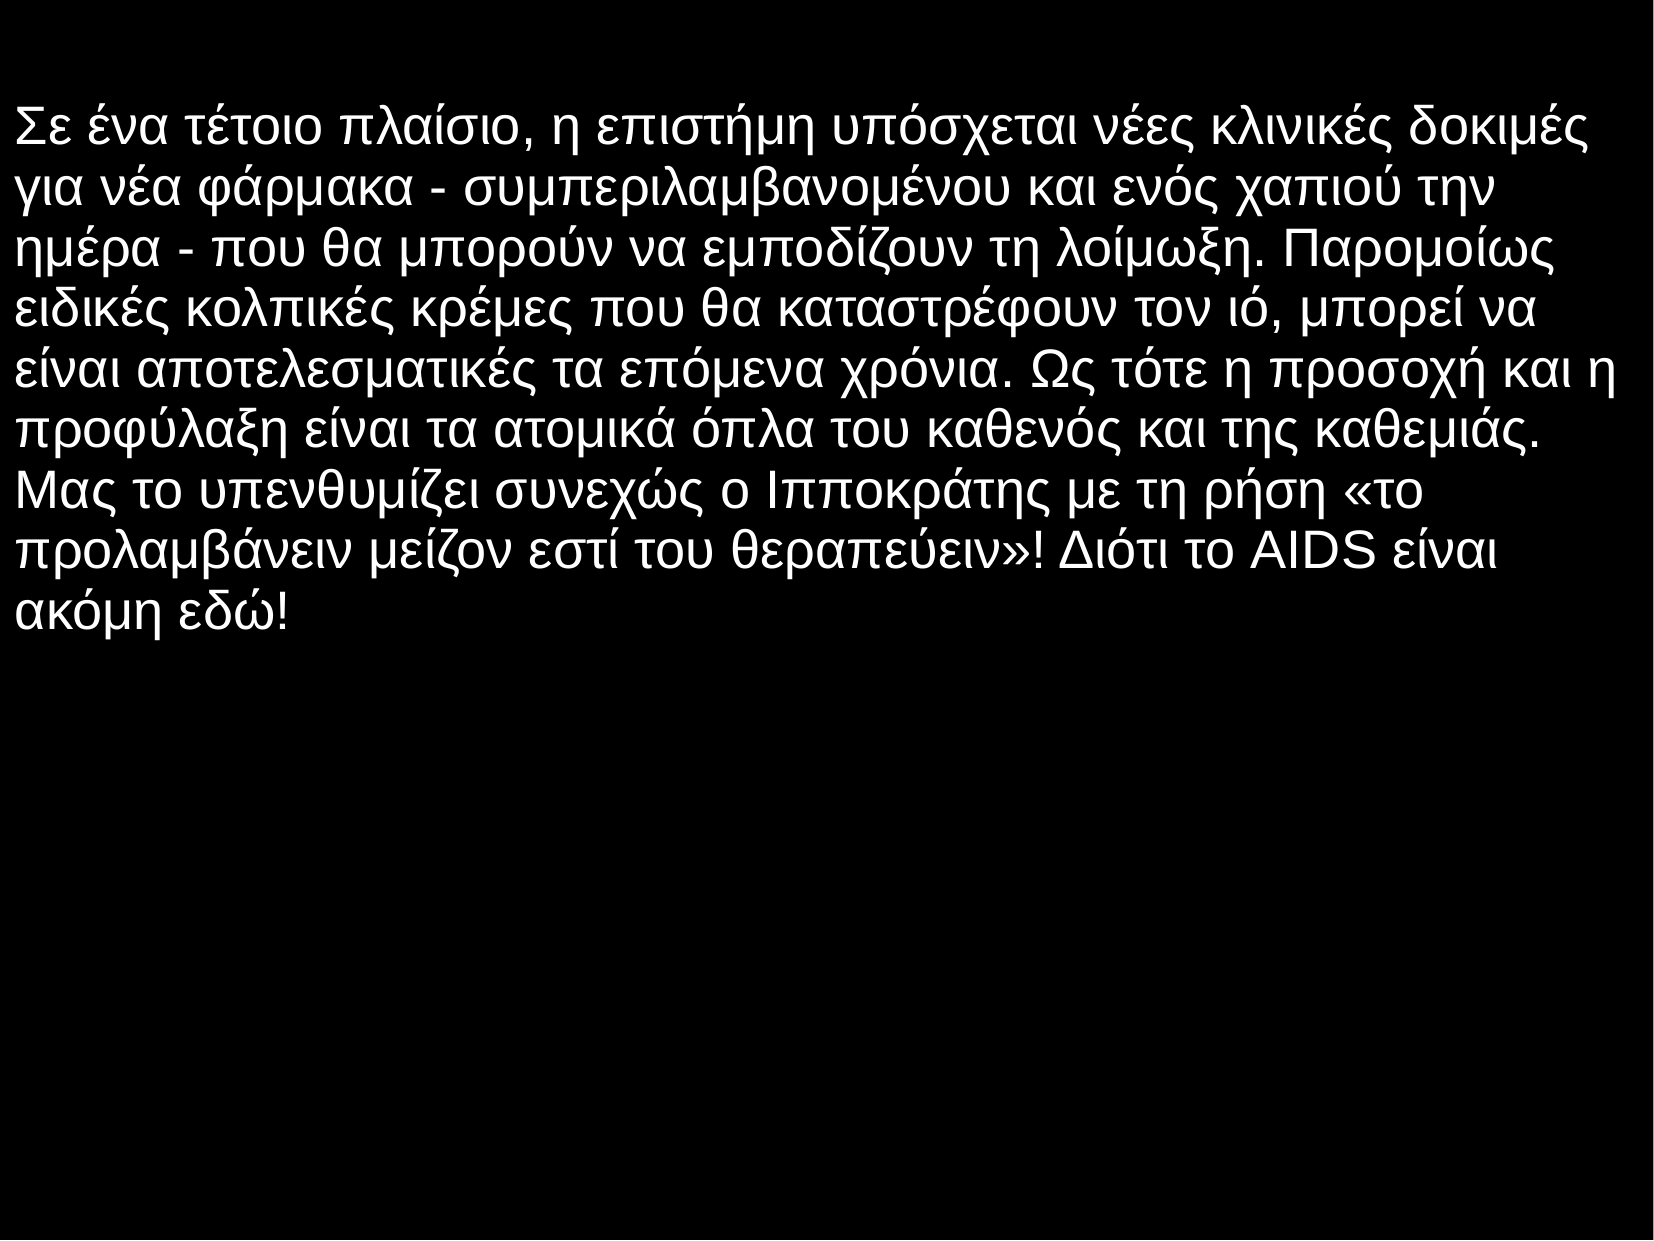

Σε ένα τέτοιο πλαίσιο, η επιστήμη υπόσχεται νέες κλινικές δοκιμές για νέα φάρμακα - συμπεριλαμβανομένου και ενός χαπιού την ημέρα - που θα μπορούν να εμποδίζουν τη λοίμωξη. Παρομοίως ειδικές κολπικές κρέμες που θα καταστρέφουν τον ιό, μπορεί να είναι αποτελεσματικές τα επόμενα χρόνια. Ως τότε η προσοχή και η προφύλαξη είναι τα ατομικά όπλα του καθενός και της καθεμιάς. Μας το υπενθυμίζει συνεχώς ο Ιπποκράτης με τη ρήση «το προλαμβάνειν μείζον εστί του θεραπεύειν»! Διότι το AIDS είναι ακόμη εδώ!